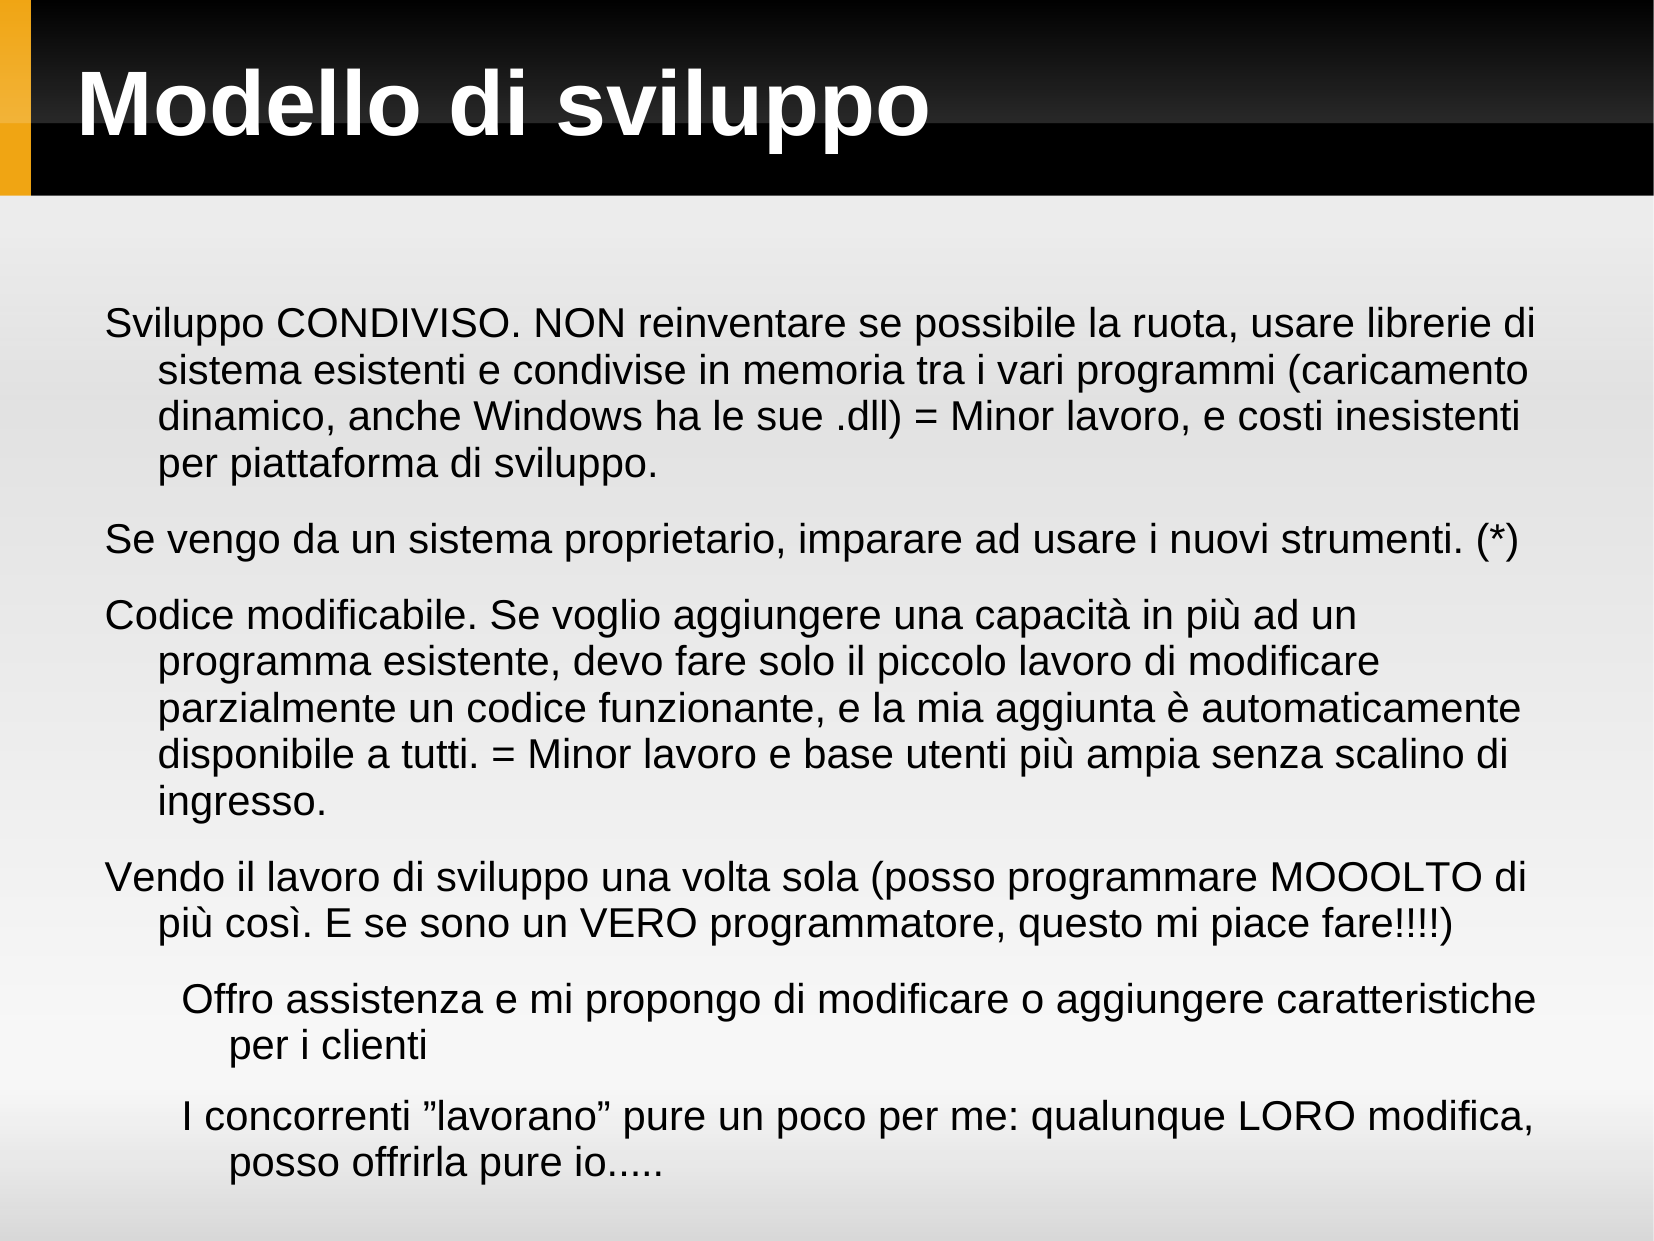

# Modello di sviluppo
Sviluppo CONDIVISO. NON reinventare se possibile la ruota, usare librerie di sistema esistenti e condivise in memoria tra i vari programmi (caricamento dinamico, anche Windows ha le sue .dll) = Minor lavoro, e costi inesistenti per piattaforma di sviluppo.
Se vengo da un sistema proprietario, imparare ad usare i nuovi strumenti. (*)
Codice modificabile. Se voglio aggiungere una capacità in più ad un programma esistente, devo fare solo il piccolo lavoro di modificare parzialmente un codice funzionante, e la mia aggiunta è automaticamente disponibile a tutti. = Minor lavoro e base utenti più ampia senza scalino di ingresso.
Vendo il lavoro di sviluppo una volta sola (posso programmare MOOOLTO di più così. E se sono un VERO programmatore, questo mi piace fare!!!!)
Offro assistenza e mi propongo di modificare o aggiungere caratteristiche per i clienti
I concorrenti ”lavorano” pure un poco per me: qualunque LORO modifica, posso offrirla pure io.....